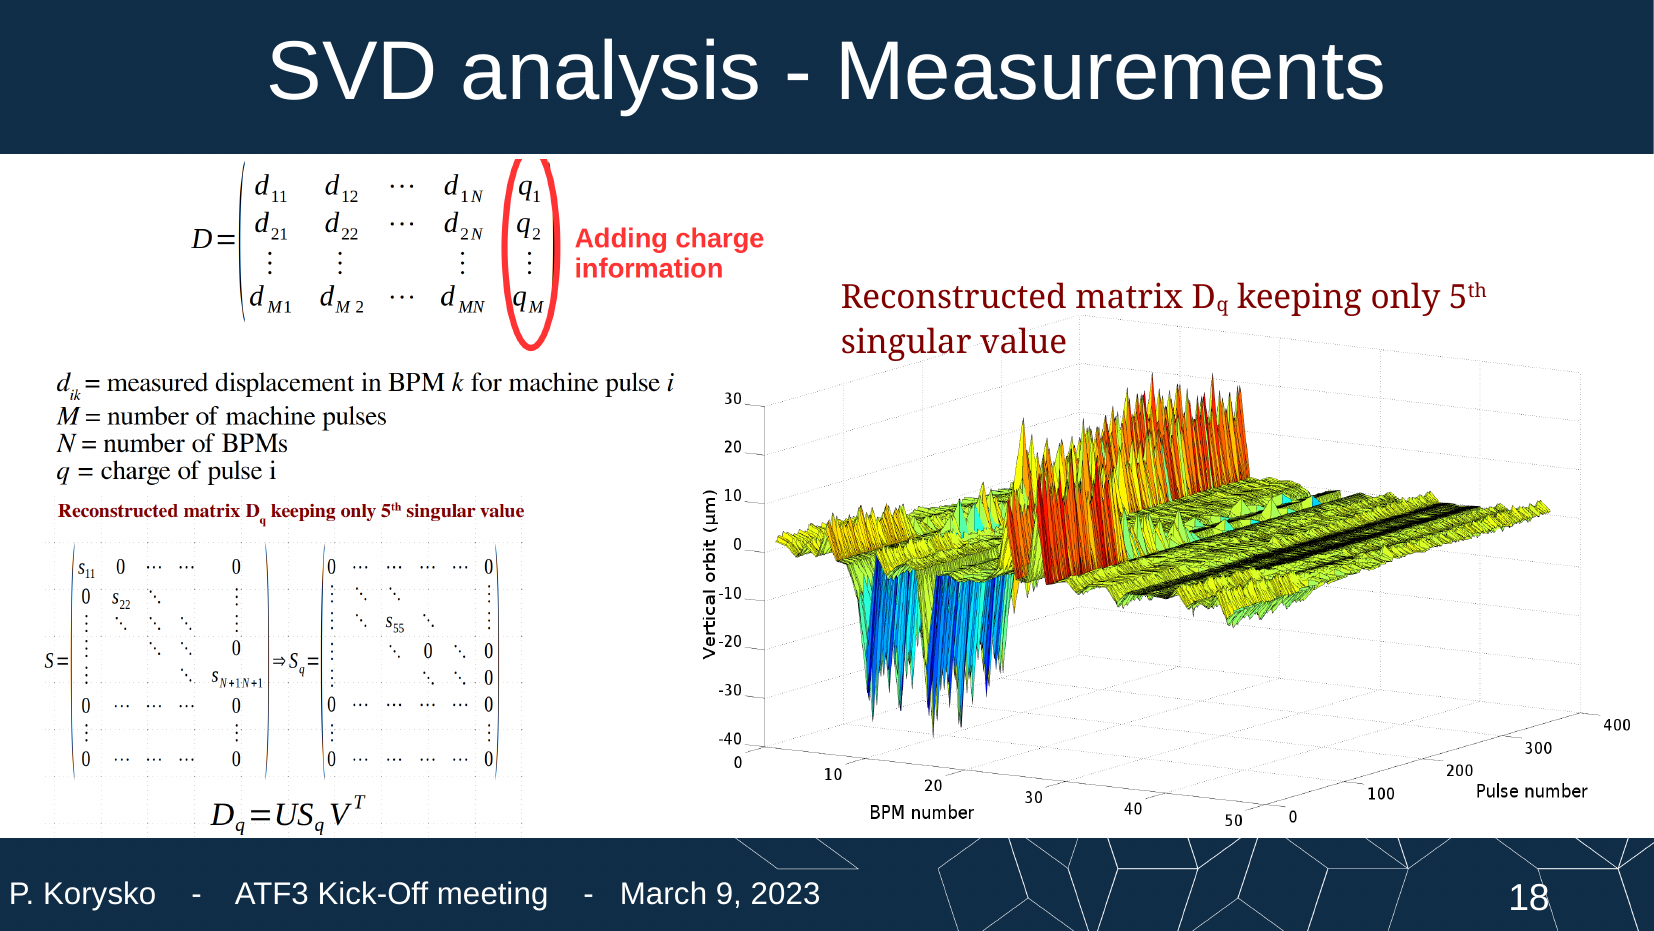

SVD analysis - Measurements
Reconstructed matrix Dq keeping only 5th singular value
P. Korysko - ATF3 Kick-Off meeting - March 9, 2023